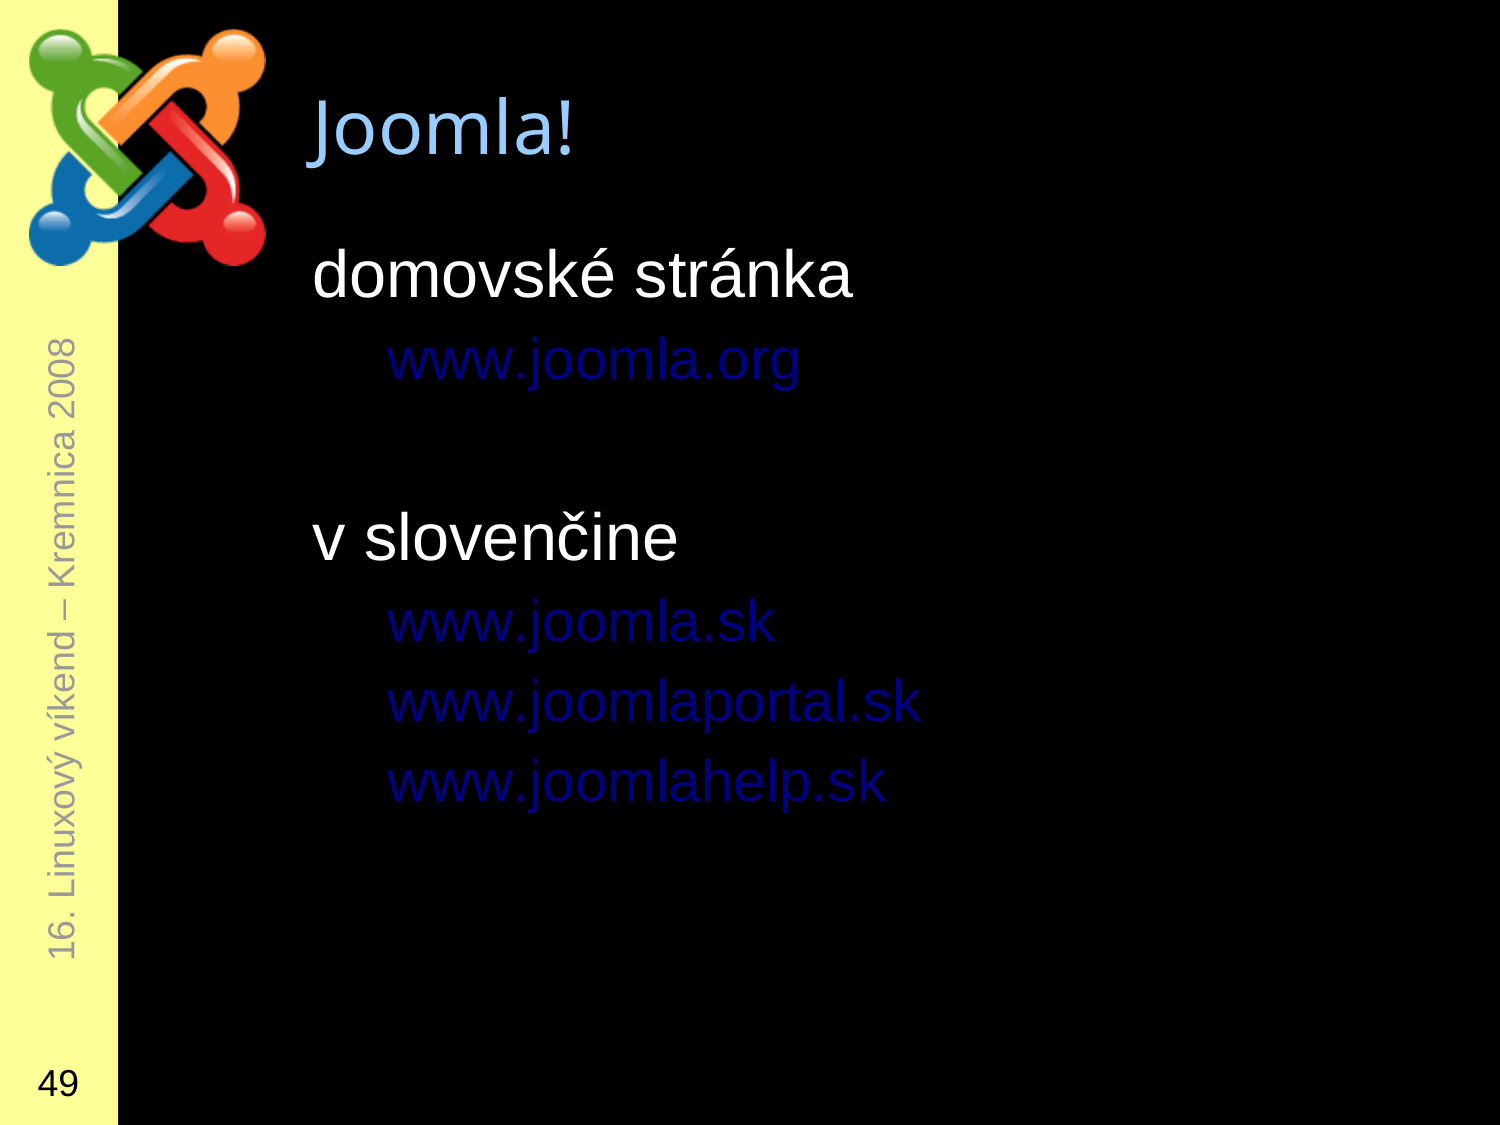

# Joomla!
domovské stránka
www.joomla.org
v slovenčine
www.joomla.sk
www.joomlaportal.sk
www.joomlahelp.sk